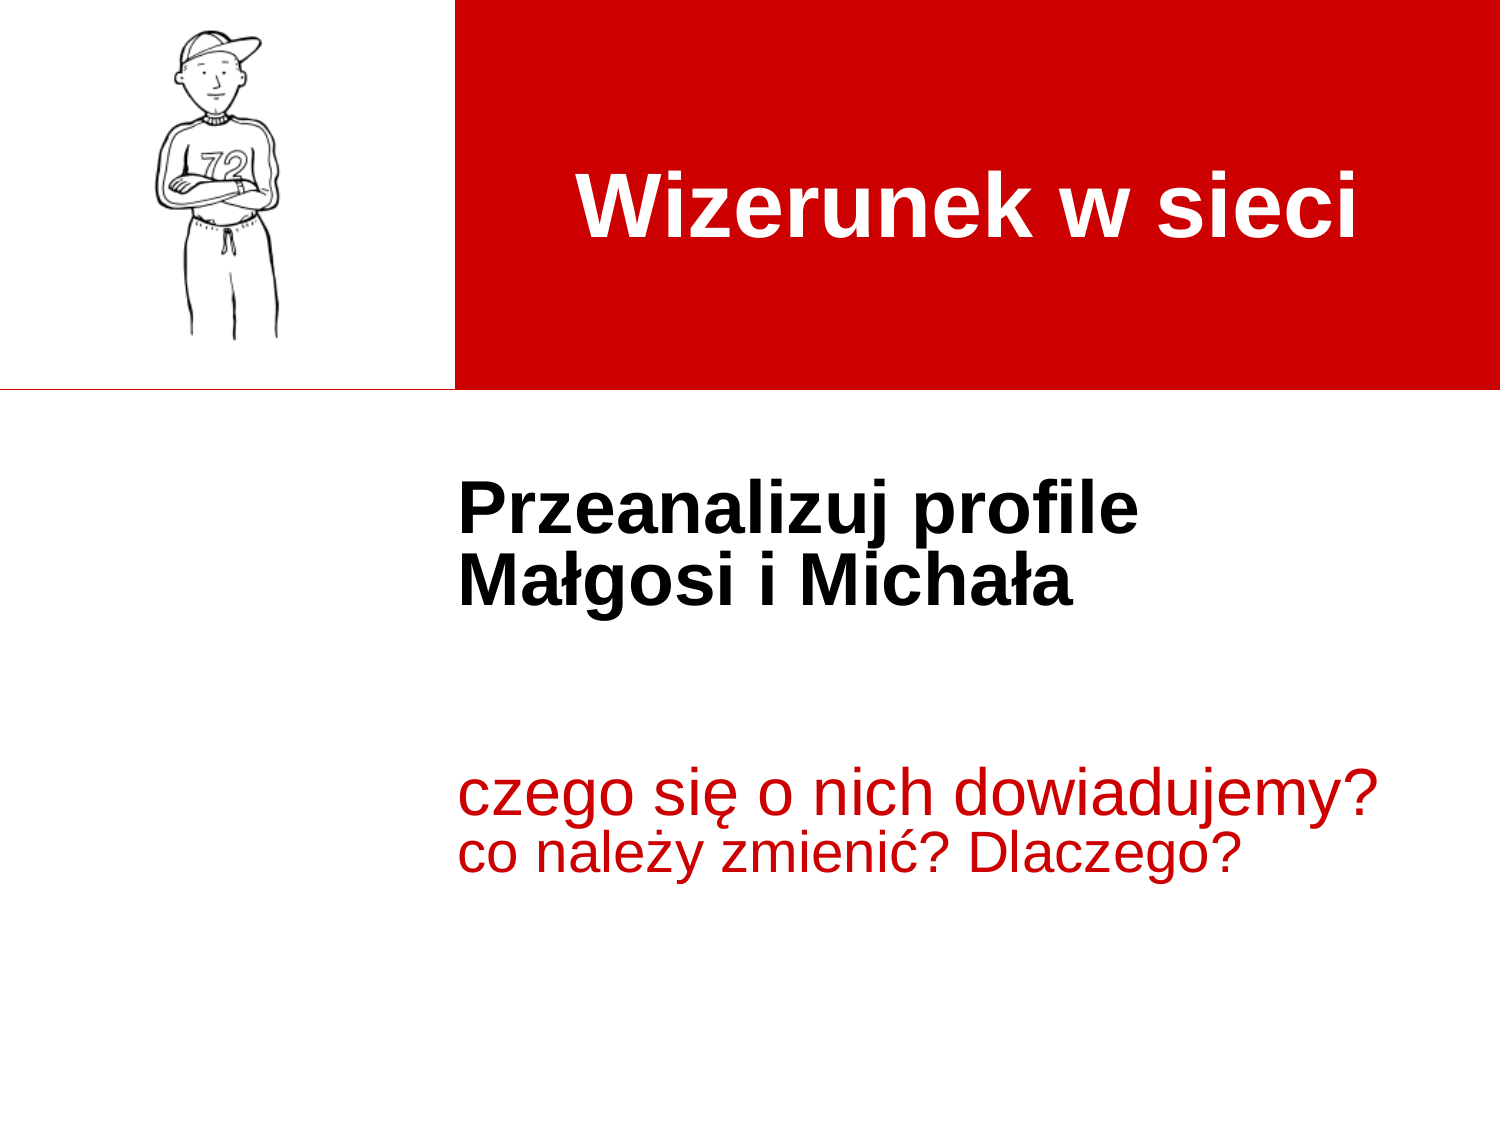

Wizerunek w sieci
# Przeanalizuj profile Małgosi i Michała czego się o nich dowiadujemy? co należy zmienić? Dlaczego?